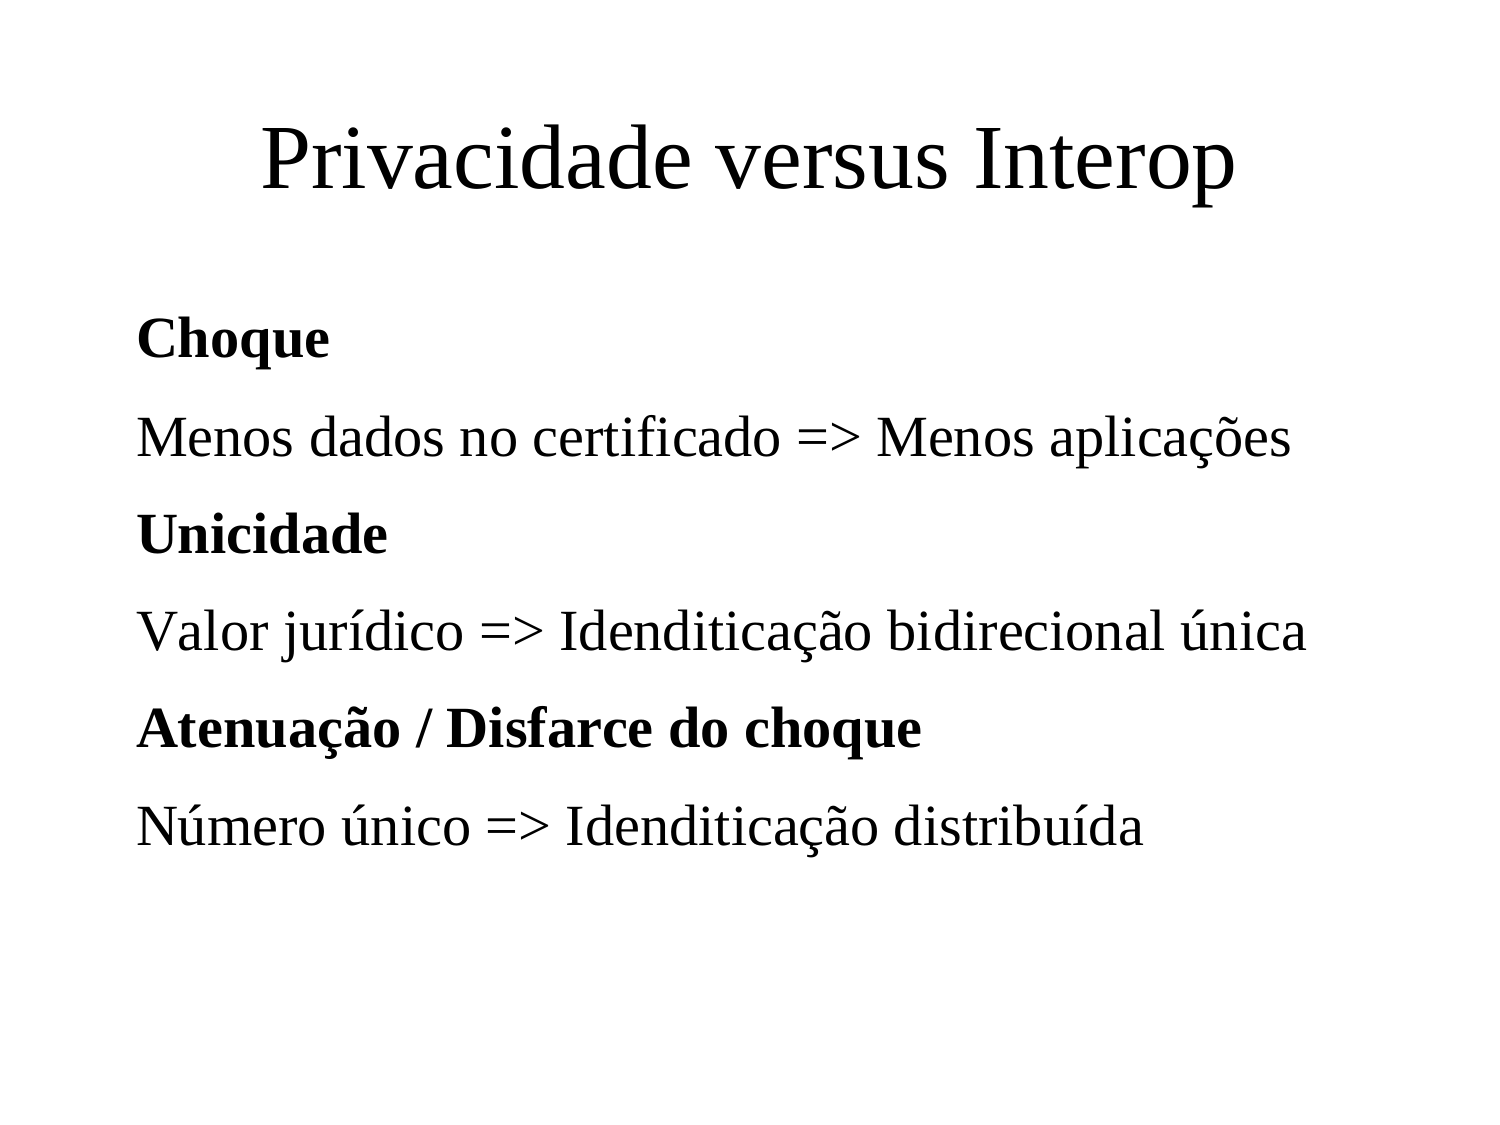

Privacidade versus Interop
Choque
Menos dados no certificado => Menos aplicações
Unicidade
Valor jurídico => Idenditicação bidirecional única
Atenuação / Disfarce do choque
Número único => Idenditicação distribuída